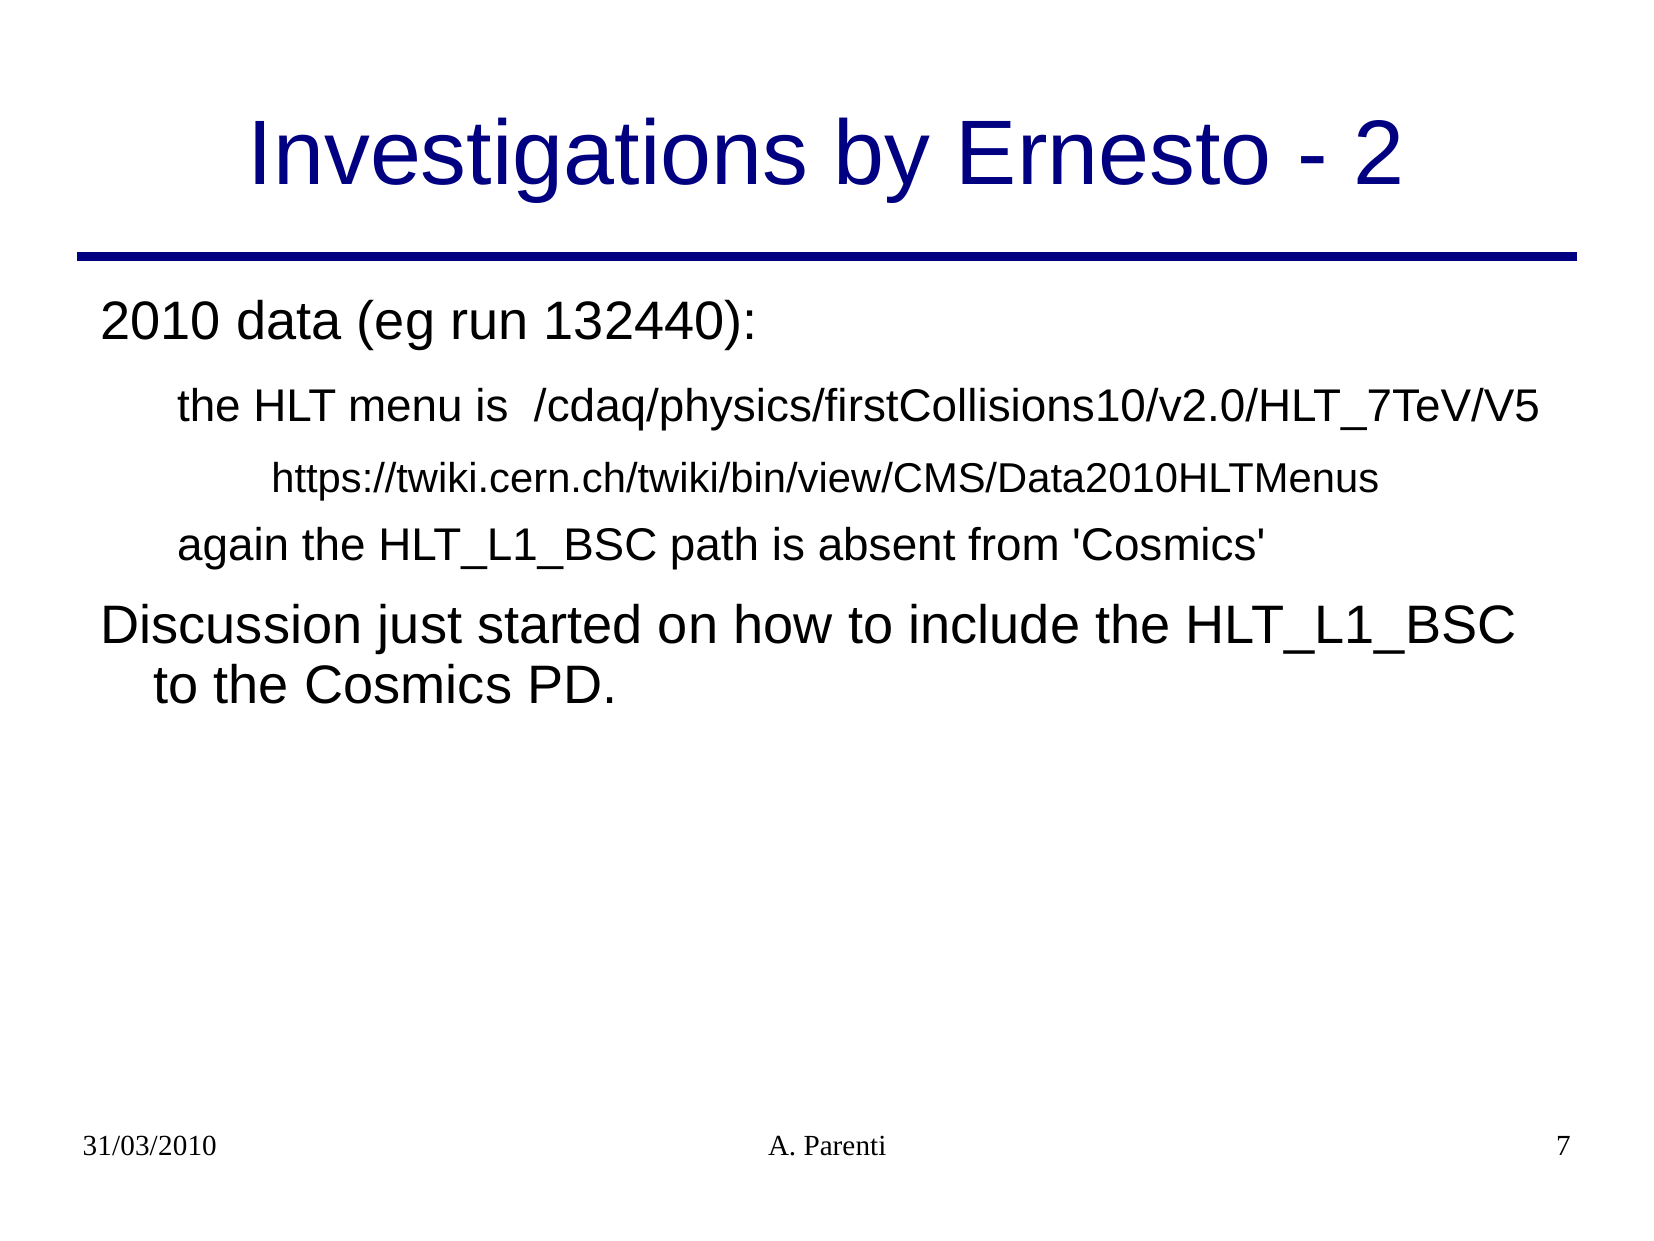

# Investigations by Ernesto - 2
2010 data (eg run 132440):
the HLT menu is /cdaq/physics/firstCollisions10/v2.0/HLT_7TeV/V5
 https://twiki.cern.ch/twiki/bin/view/CMS/Data2010HLTMenus
again the HLT_L1_BSC path is absent from 'Cosmics'
Discussion just started on how to include the HLT_L1_BSC to the Cosmics PD.
7